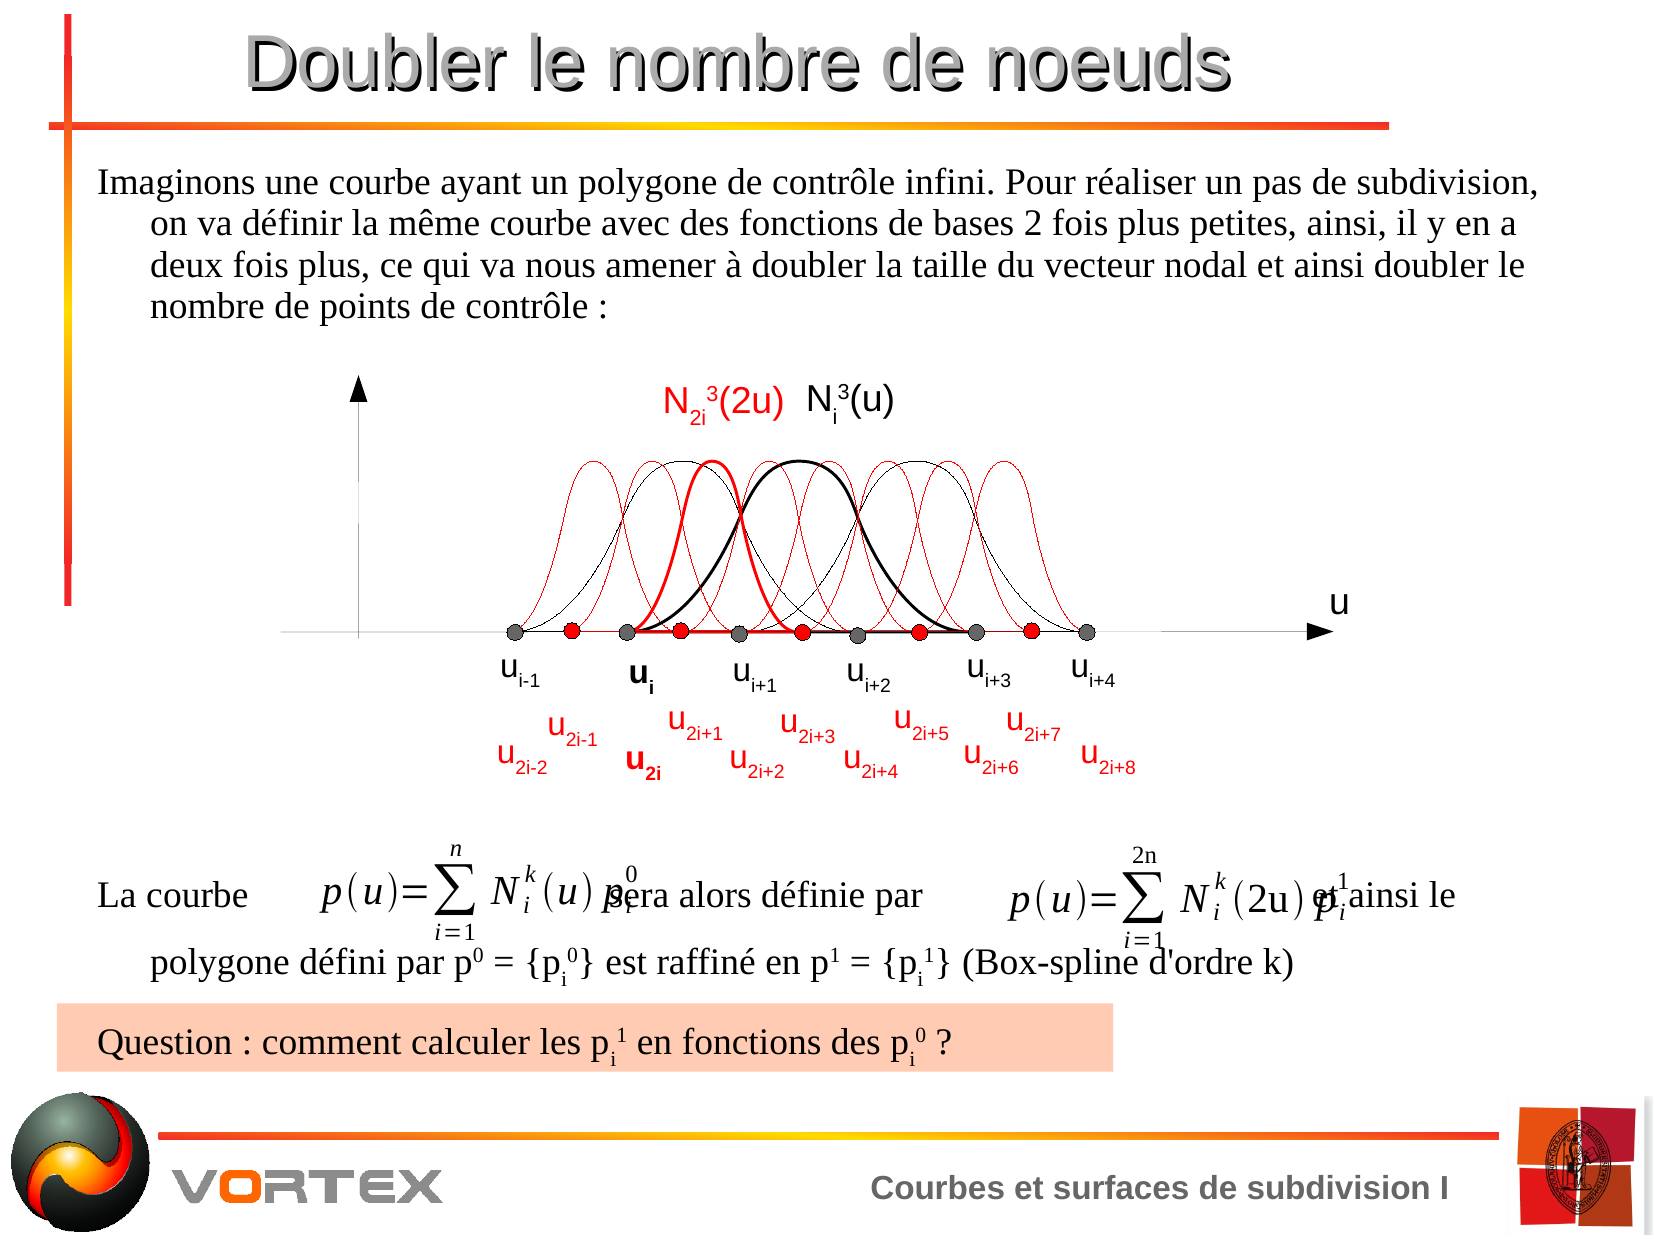

# Doubler le nombre de noeuds
Imaginons une courbe ayant un polygone de contrôle infini. Pour réaliser un pas de subdivision, on va définir la même courbe avec des fonctions de bases 2 fois plus petites, ainsi, il y en a deux fois plus, ce qui va nous amener à doubler la taille du vecteur nodal et ainsi doubler le nombre de points de contrôle :
La courbe sera alors définie par et ainsi le polygone défini par p0 = {pi0} est raffiné en p1 = {pi1} (Box-spline d'ordre k)
Question : comment calculer les pi1 en fonctions des pi0 ?
Ni3(u)
N2i3(2u)
u
ui-1
ui+3
ui+4
ui+1
ui+2
ui
u2i+5
u2i+1
u2i+7
u2i+3
u2i-1
u2i-2
u2i+6
u2i+8
u2i+2
u2i+4
u2i